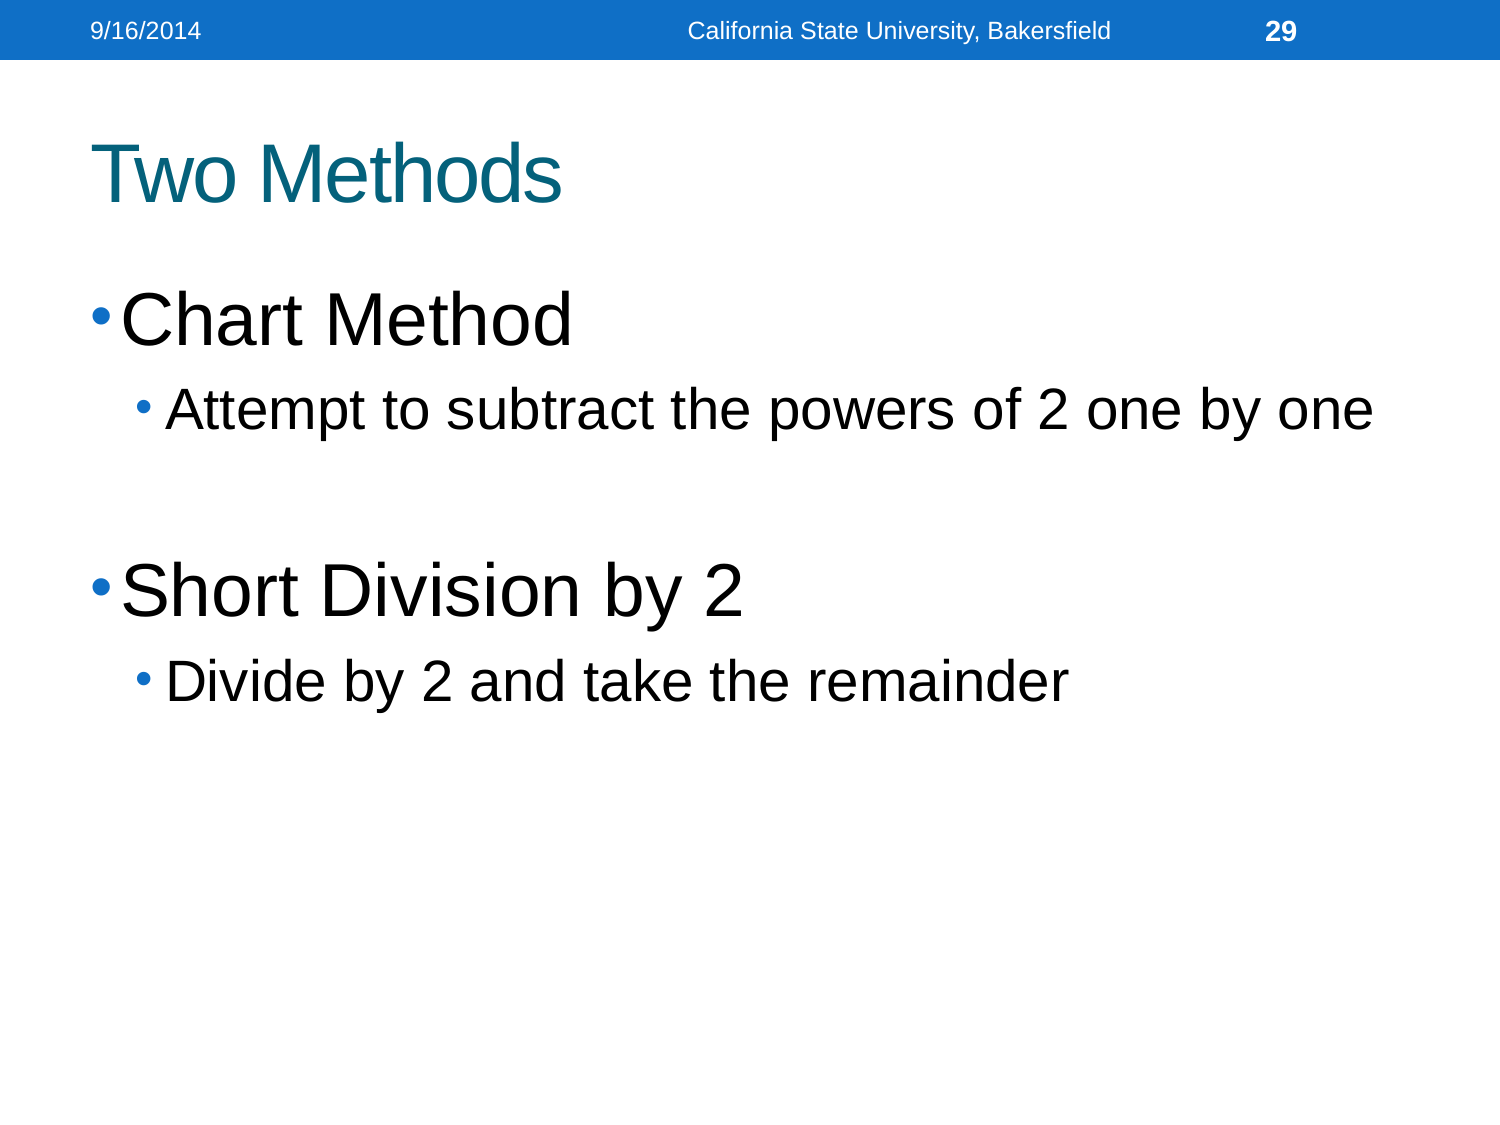

9/16/2014
California State University, Bakersfield
# Two Methods
Chart Method
Attempt to subtract the powers of 2 one by one
Short Division by 2
Divide by 2 and take the remainder